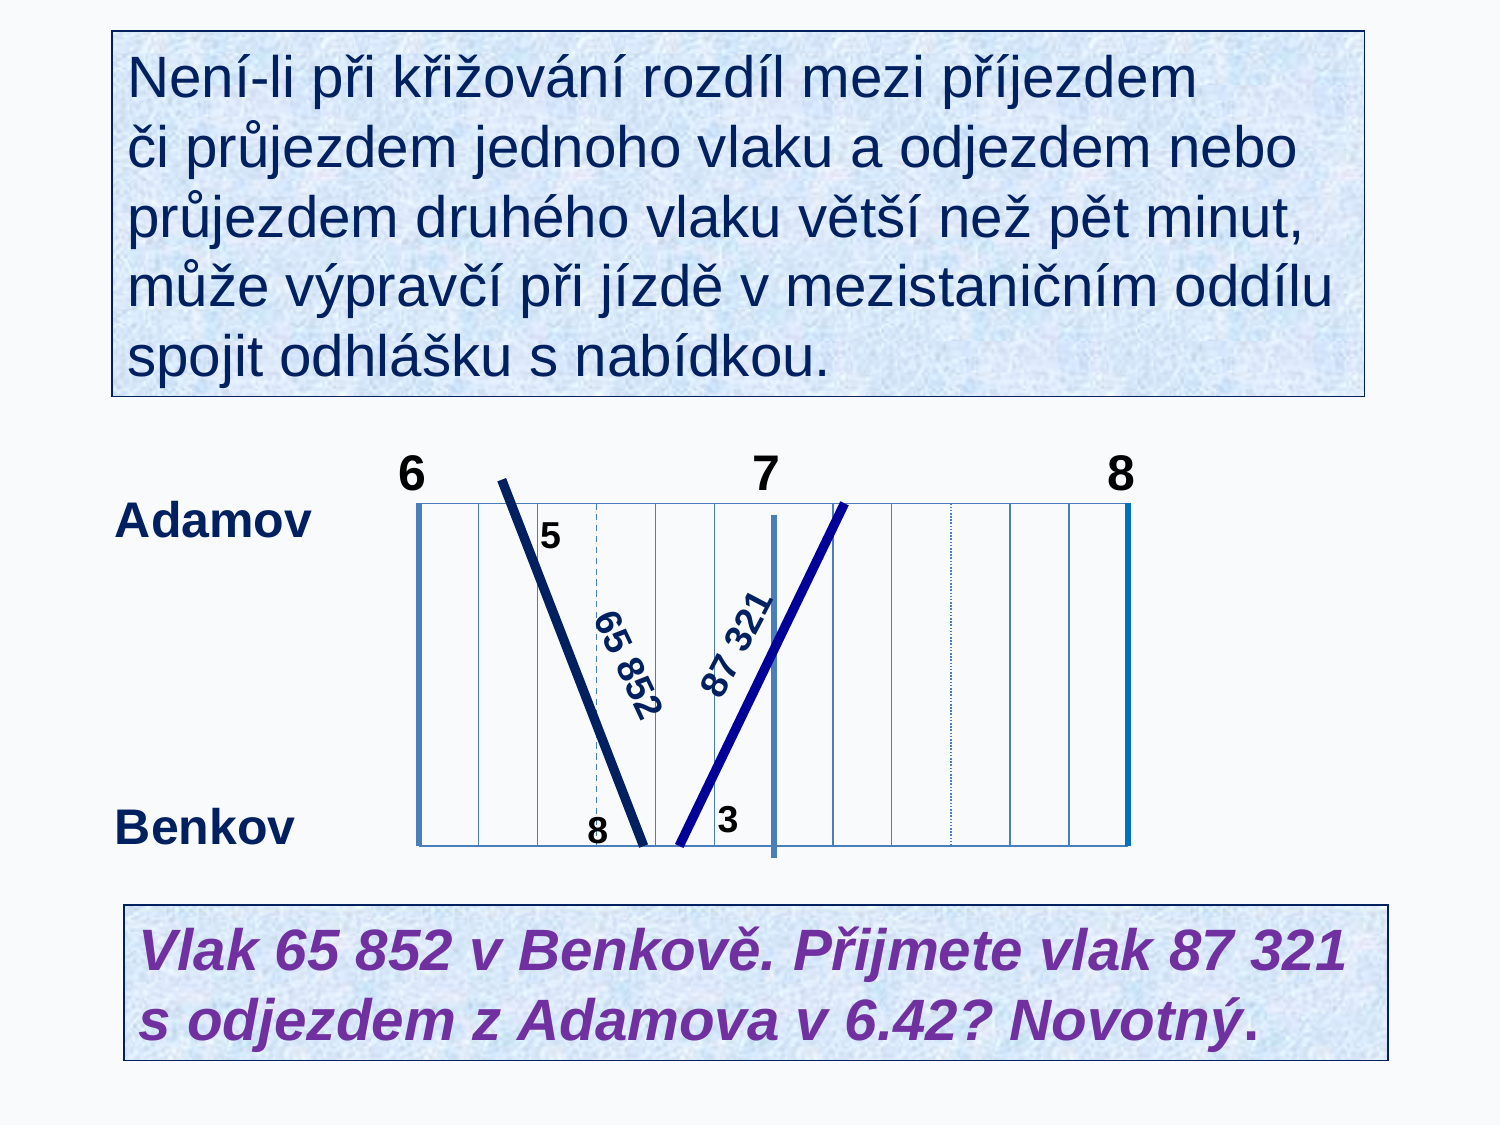

Není-li při křižování rozdíl mezi příjezdem
či průjezdem jednoho vlaku a odjezdem nebo průjezdem druhého vlaku větší než pět minut, může výpravčí při jízdě v mezistaničním oddílu spojit odhlášku s nabídkou.
6
7
8
Adamov
5
87 321
65 852
Benkov
3
8
Vlak 65 852 v Benkově. Přijmete vlak 87 321
s odjezdem z Adamova v 6.42? Novotný.